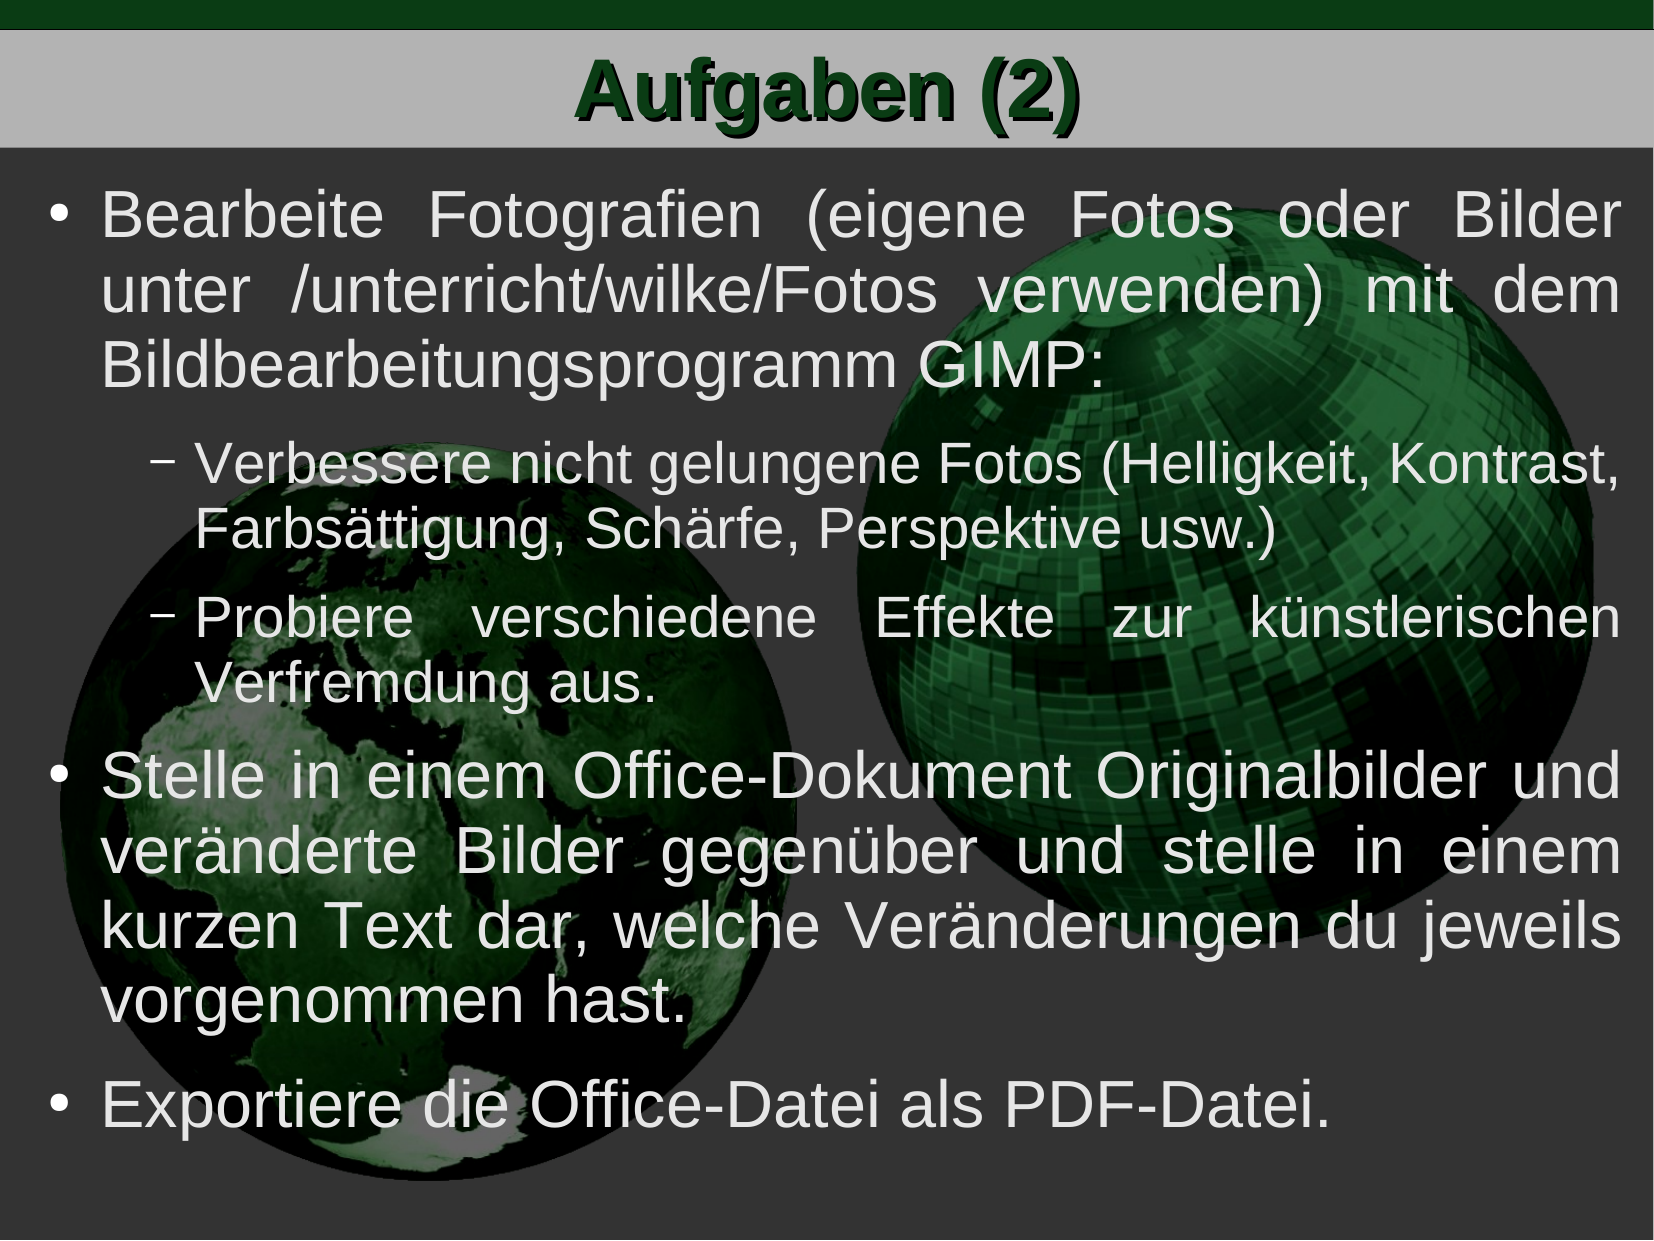

# Aufgaben (2)
Bearbeite Fotografien (eigene Fotos oder Bilder unter /unterricht/wilke/Fotos verwenden) mit dem Bildbearbeitungsprogramm GIMP:
Verbessere nicht gelungene Fotos (Helligkeit, Kontrast, Farbsättigung, Schärfe, Perspektive usw.)
Probiere verschiedene Effekte zur künstlerischen Verfremdung aus.
Stelle in einem Office-Dokument Originalbilder und veränderte Bilder gegenüber und stelle in einem kurzen Text dar, welche Veränderungen du jeweils vorgenommen hast.
Exportiere die Office-Datei als PDF-Datei.